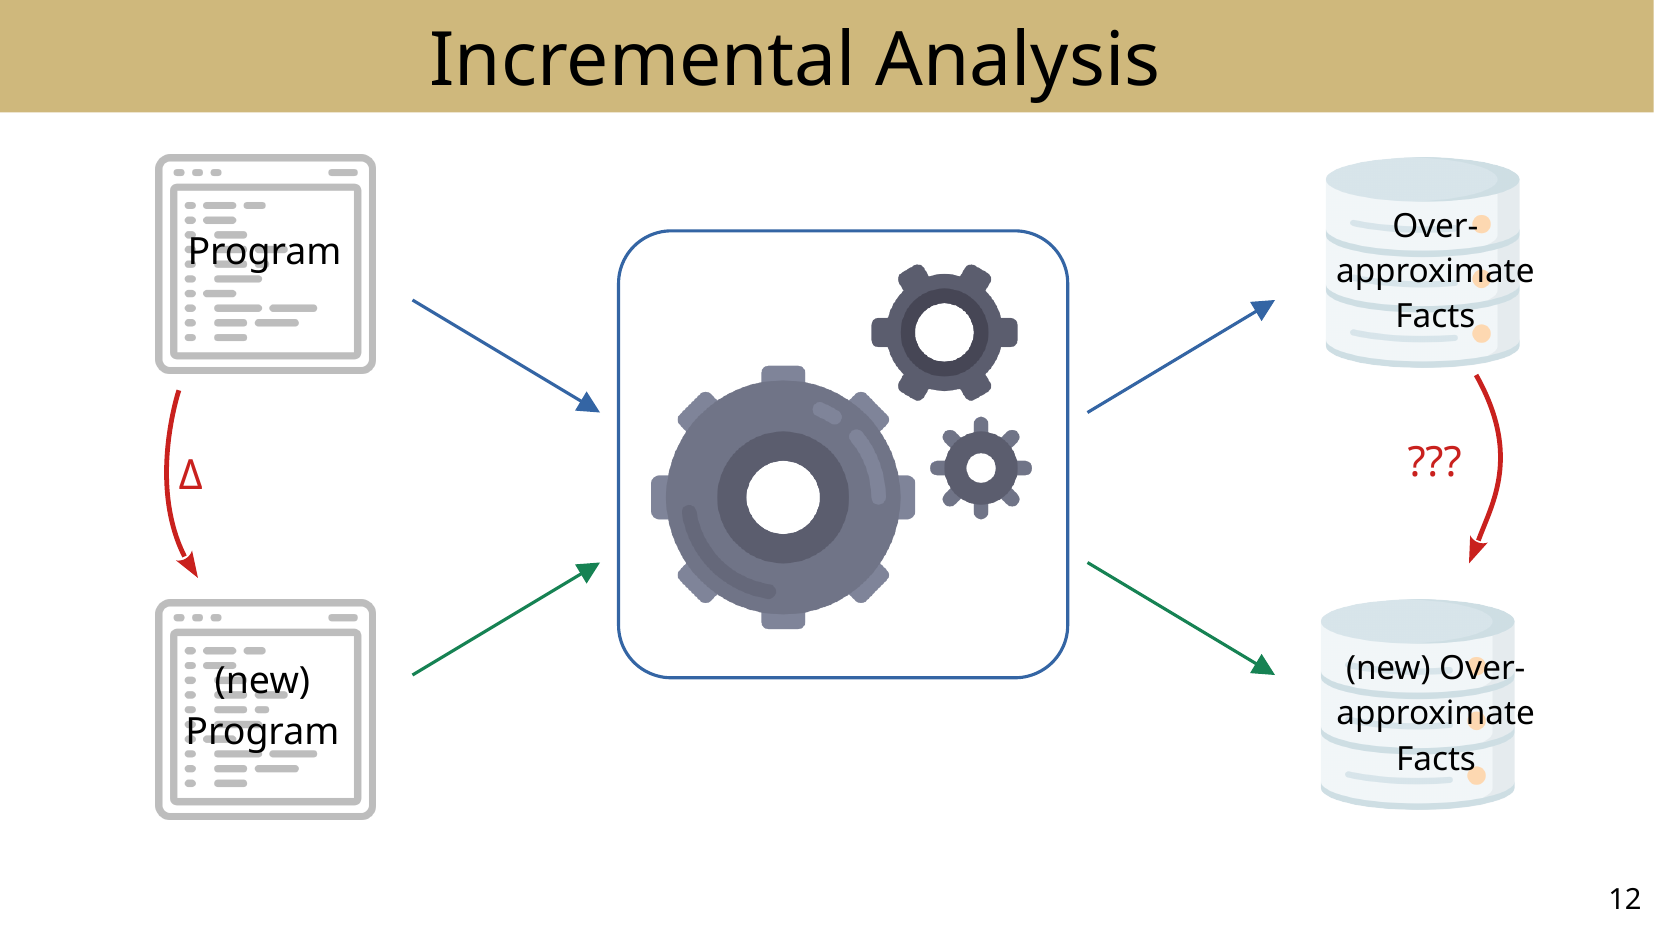

# Incremental Analysis
Over-
approximate
Facts
Program
???
Δ
(new)
Program
(new) Over-
approximate
Facts